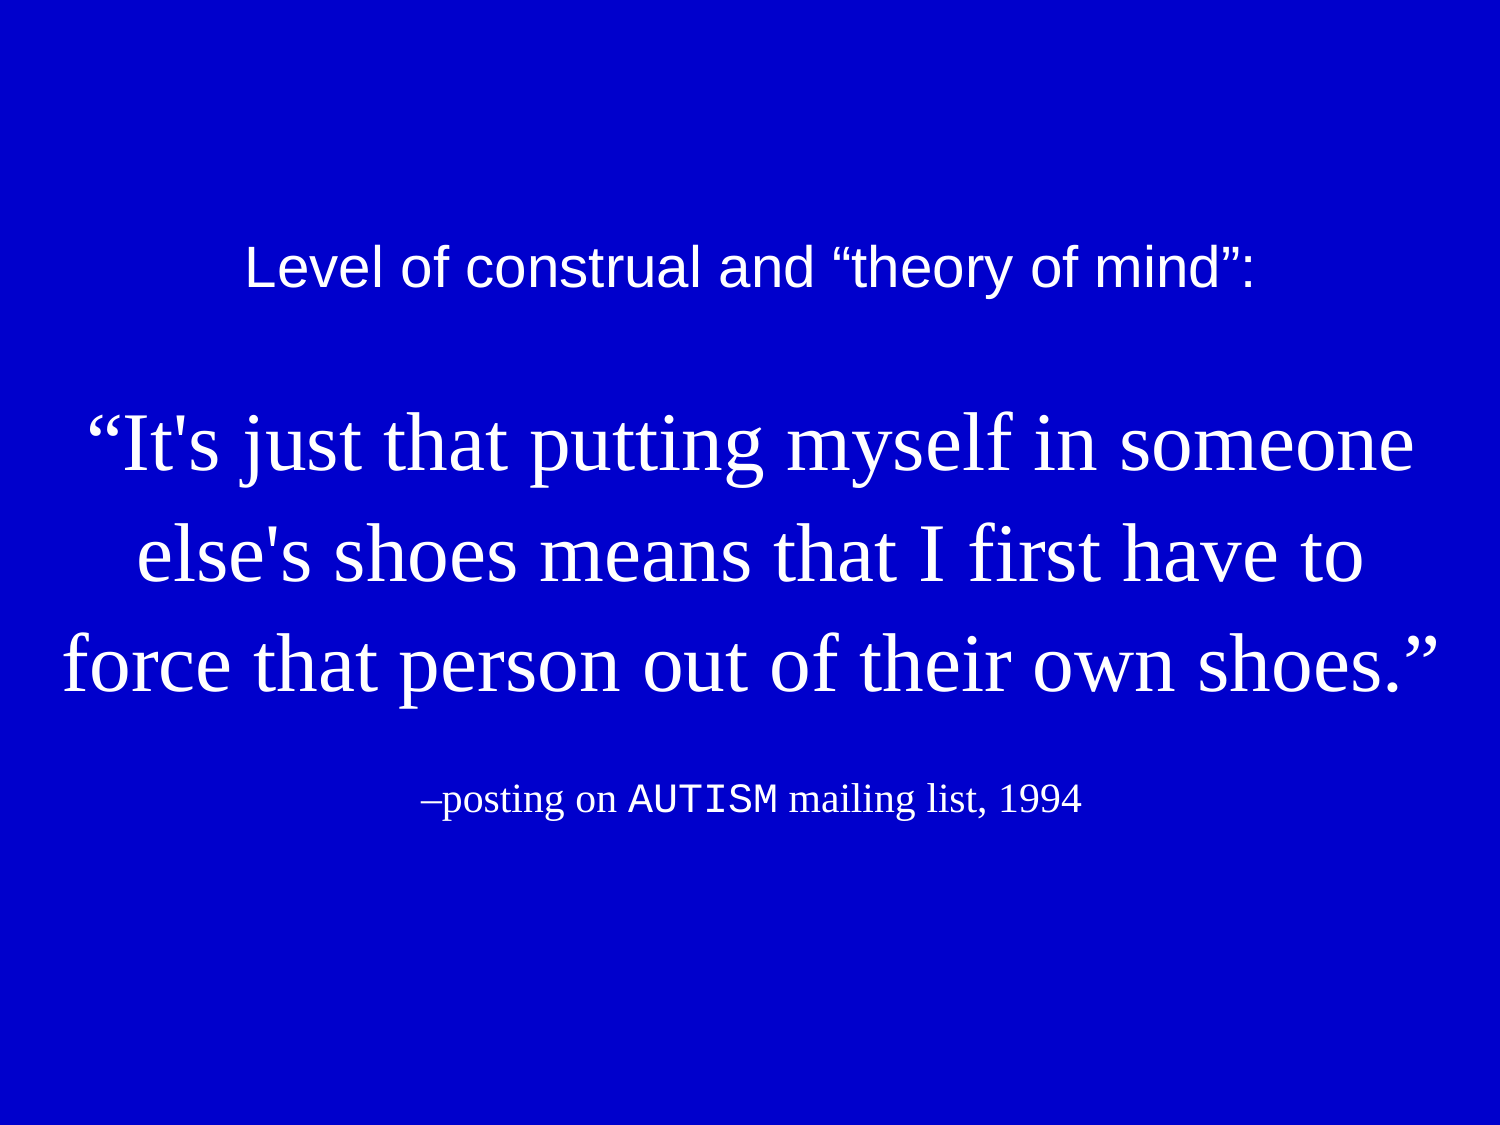

# Level of construal and “theory of mind”: “It's just that putting myself in someone else's shoes means that I first have to force that person out of their own shoes.” –posting on AUTISM mailing list, 1994